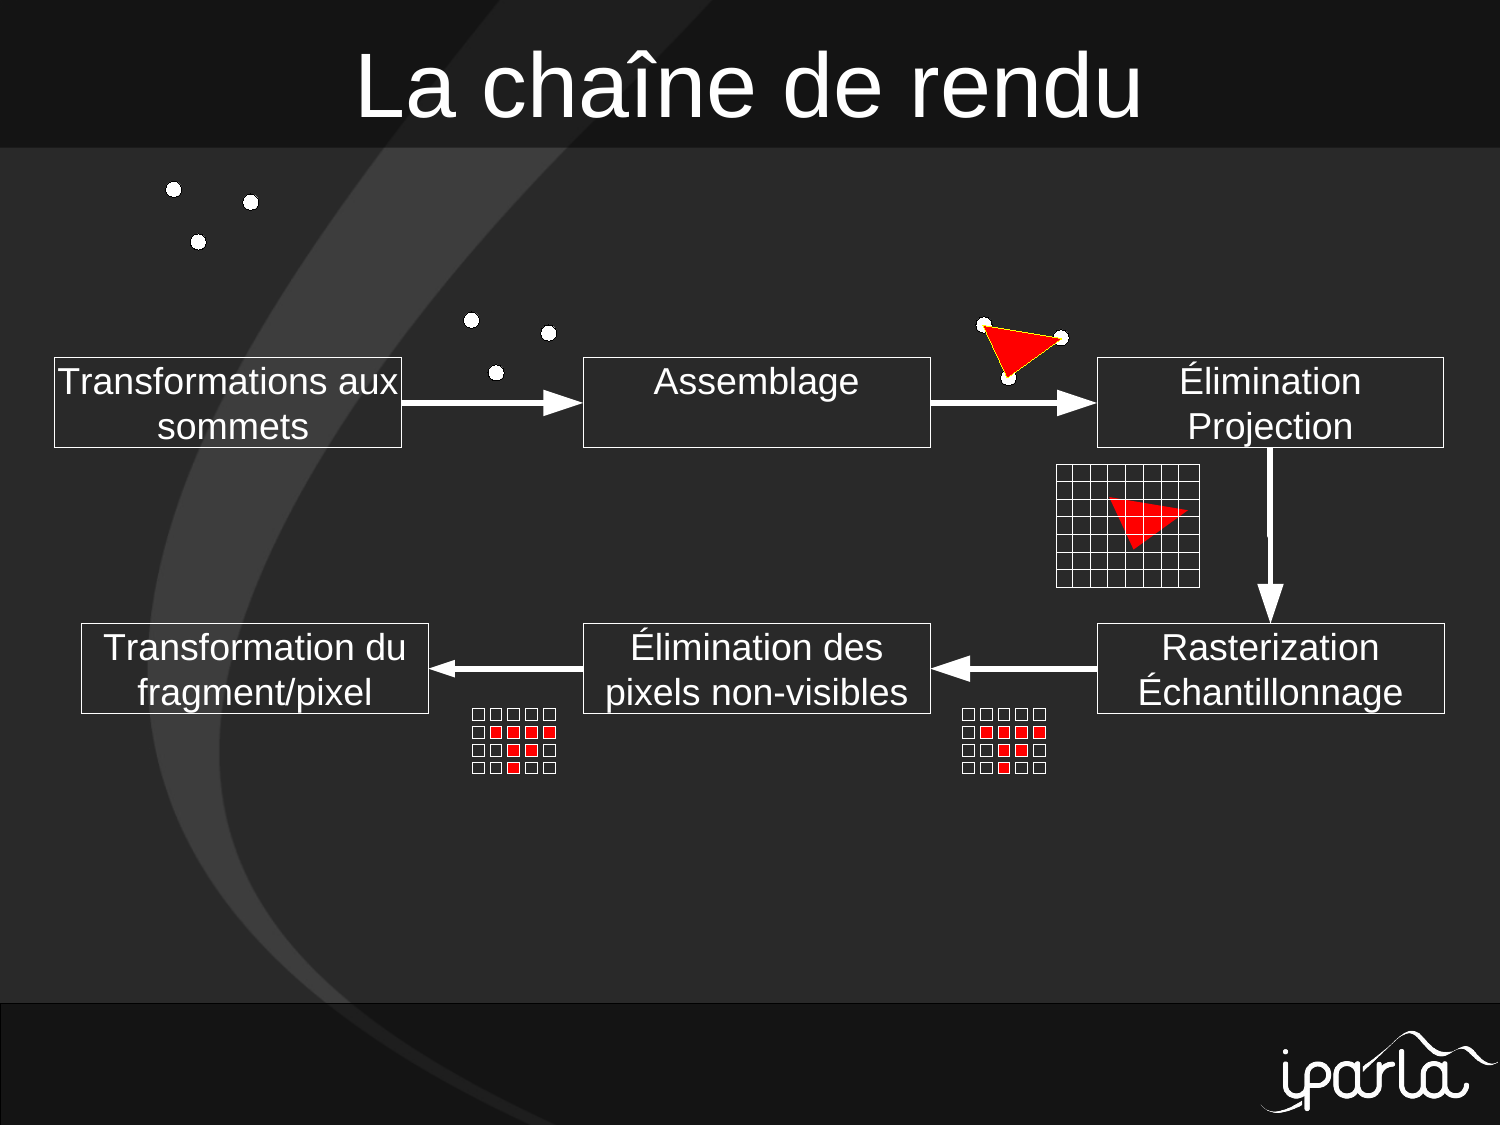

# La chaîne de rendu
Transformations aux sommets
Assemblage
Élimination
Projection
Transformation du fragment/pixel
Élimination des pixels non-visibles
Rasterization
Échantillonnage